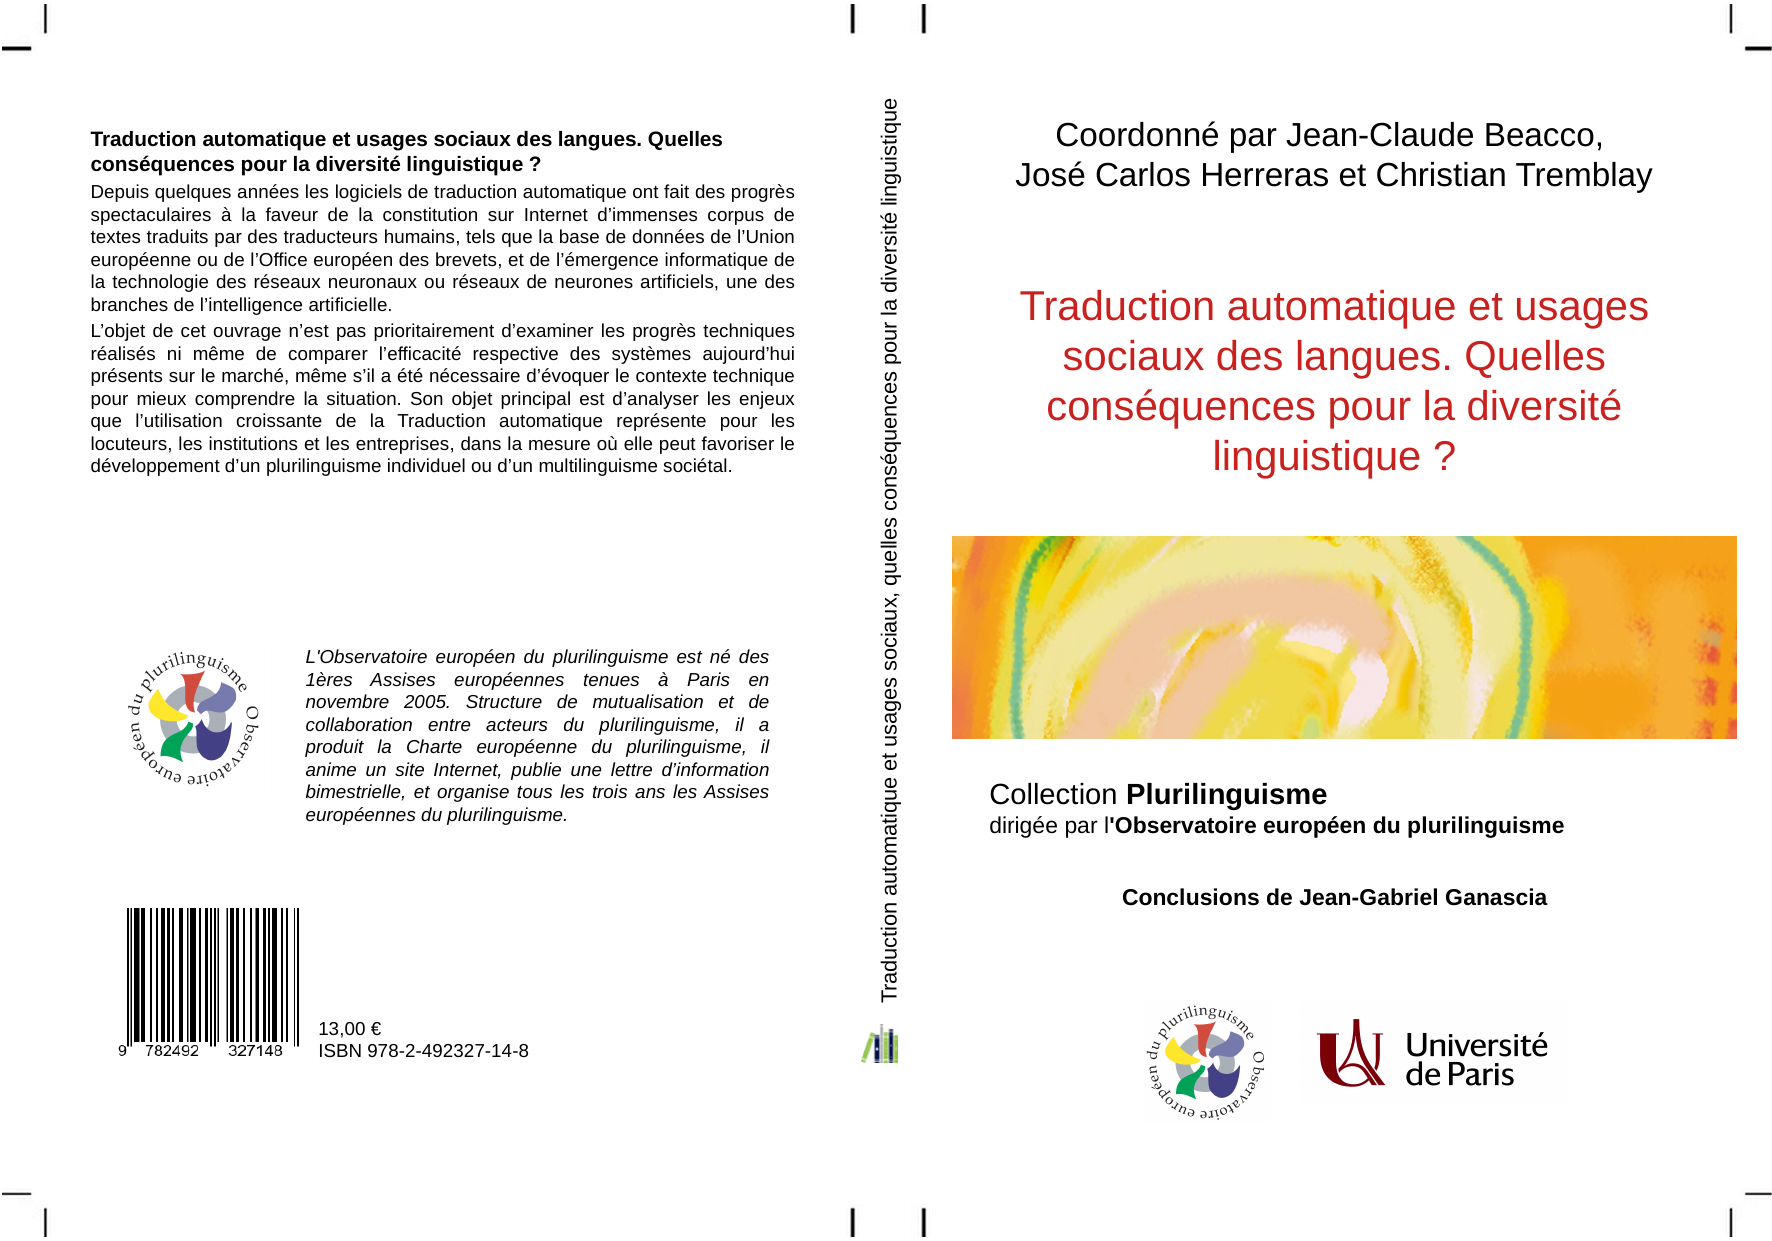

Coordonné par Jean-Claude Beacco,
José Carlos Herreras et Christian Tremblay
Traduction automatique et usages sociaux des langues. Quelles conséquences pour la diversité linguistique ?
Depuis quelques années les logiciels de traduction automatique ont fait des progrès spectaculaires à la faveur de la constitution sur Internet d’immenses corpus de textes traduits par des traducteurs humains, tels que la base de données de l’Union européenne ou de l’Office européen des brevets, et de l’émergence informatique de la technologie des réseaux neuronaux ou réseaux de neurones artificiels, une des branches de l’intelligence artificielle.
L’objet de cet ouvrage n’est pas prioritairement d’examiner les progrès techniques réalisés ni même de comparer l’efficacité respective des systèmes aujourd’hui présents sur le marché, même s’il a été nécessaire d’évoquer le contexte technique pour mieux comprendre la situation. Son objet principal est d’analyser les enjeux que l’utilisation croissante de la Traduction automatique représente pour les locuteurs, les institutions et les entreprises, dans la mesure où elle peut favoriser le développement d’un plurilinguisme individuel ou d’un multilinguisme sociétal.
Traduction automatique et usages sociaux des langues. Quelles conséquences pour la diversité linguistique ?
Traduction automatique et usages sociaux, quelles conséquences pour la diversité linguistique
L'Observatoire européen du plurilinguisme est né des 1ères Assises européennes tenues à Paris en novembre 2005. Structure de mutualisation et de collaboration entre acteurs du plurilinguisme, il a produit la Charte européenne du plurilinguisme, il anime un site Internet, publie une lettre d’information bimestrielle, et organise tous les trois ans les Assises européennes du plurilinguisme.
Collection Plurilinguisme
dirigée par l'Observatoire européen du plurilinguisme
Conclusions de Jean-Gabriel Ganascia
13,00 €
ISBN 978-2-492327-14-8